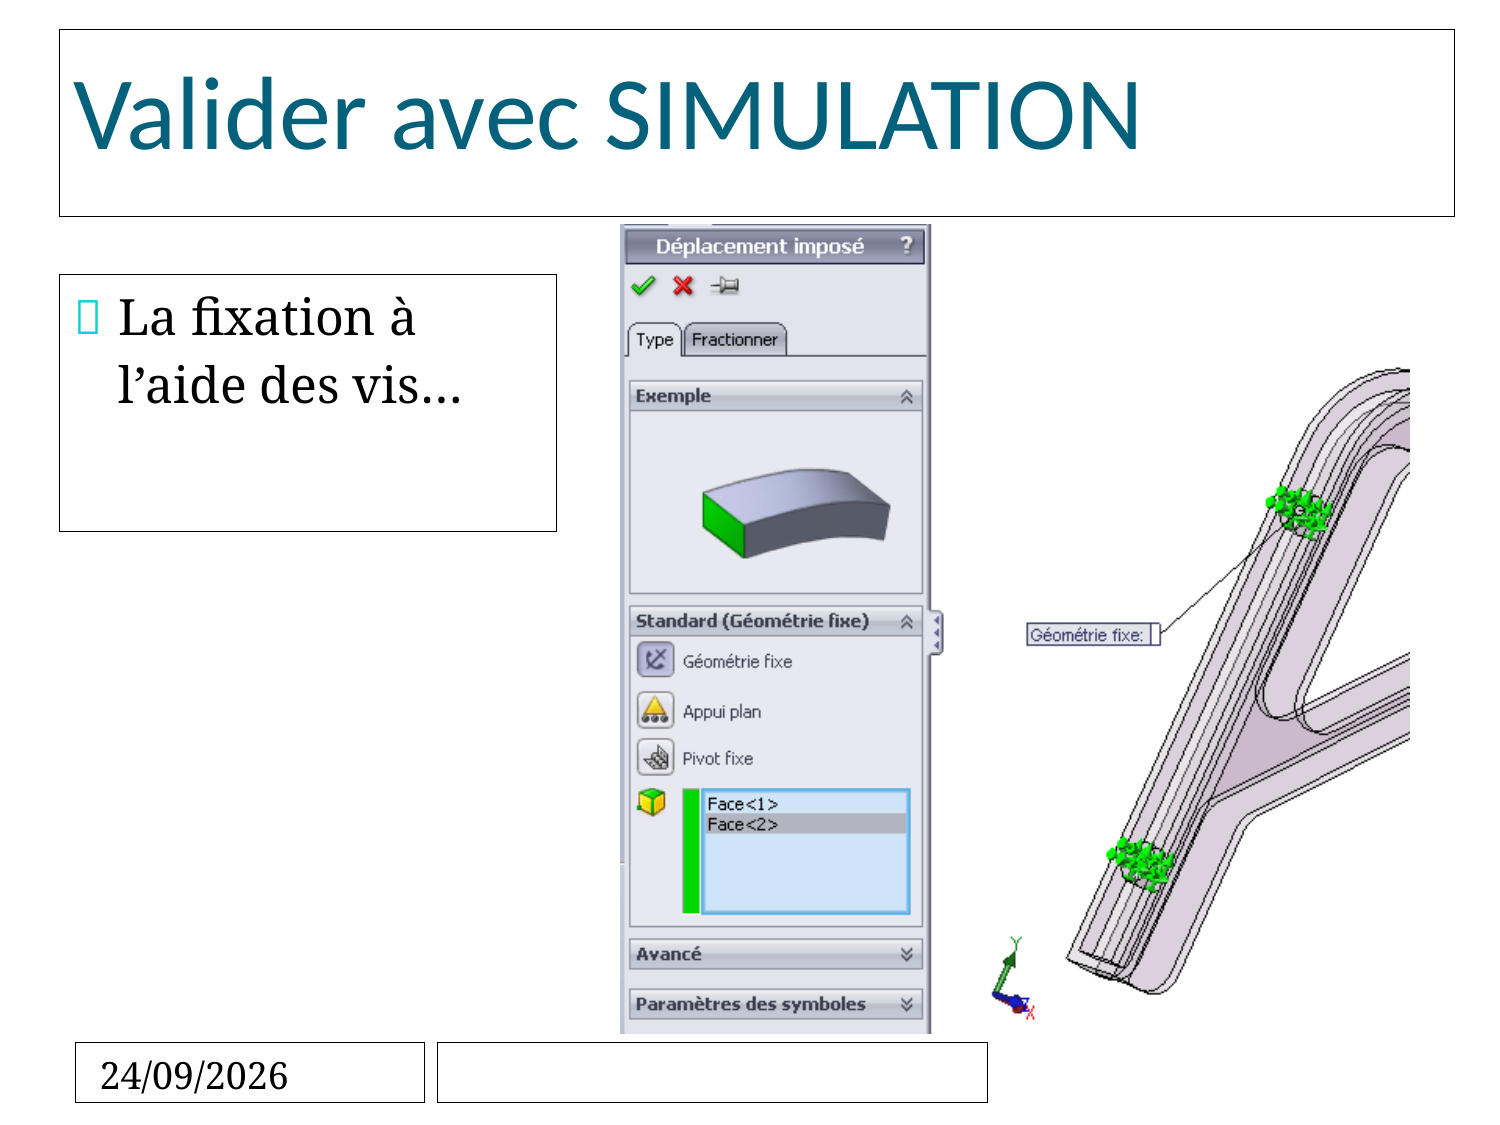

# Valider avec SIMULATION
La fixation à l’aide des vis…